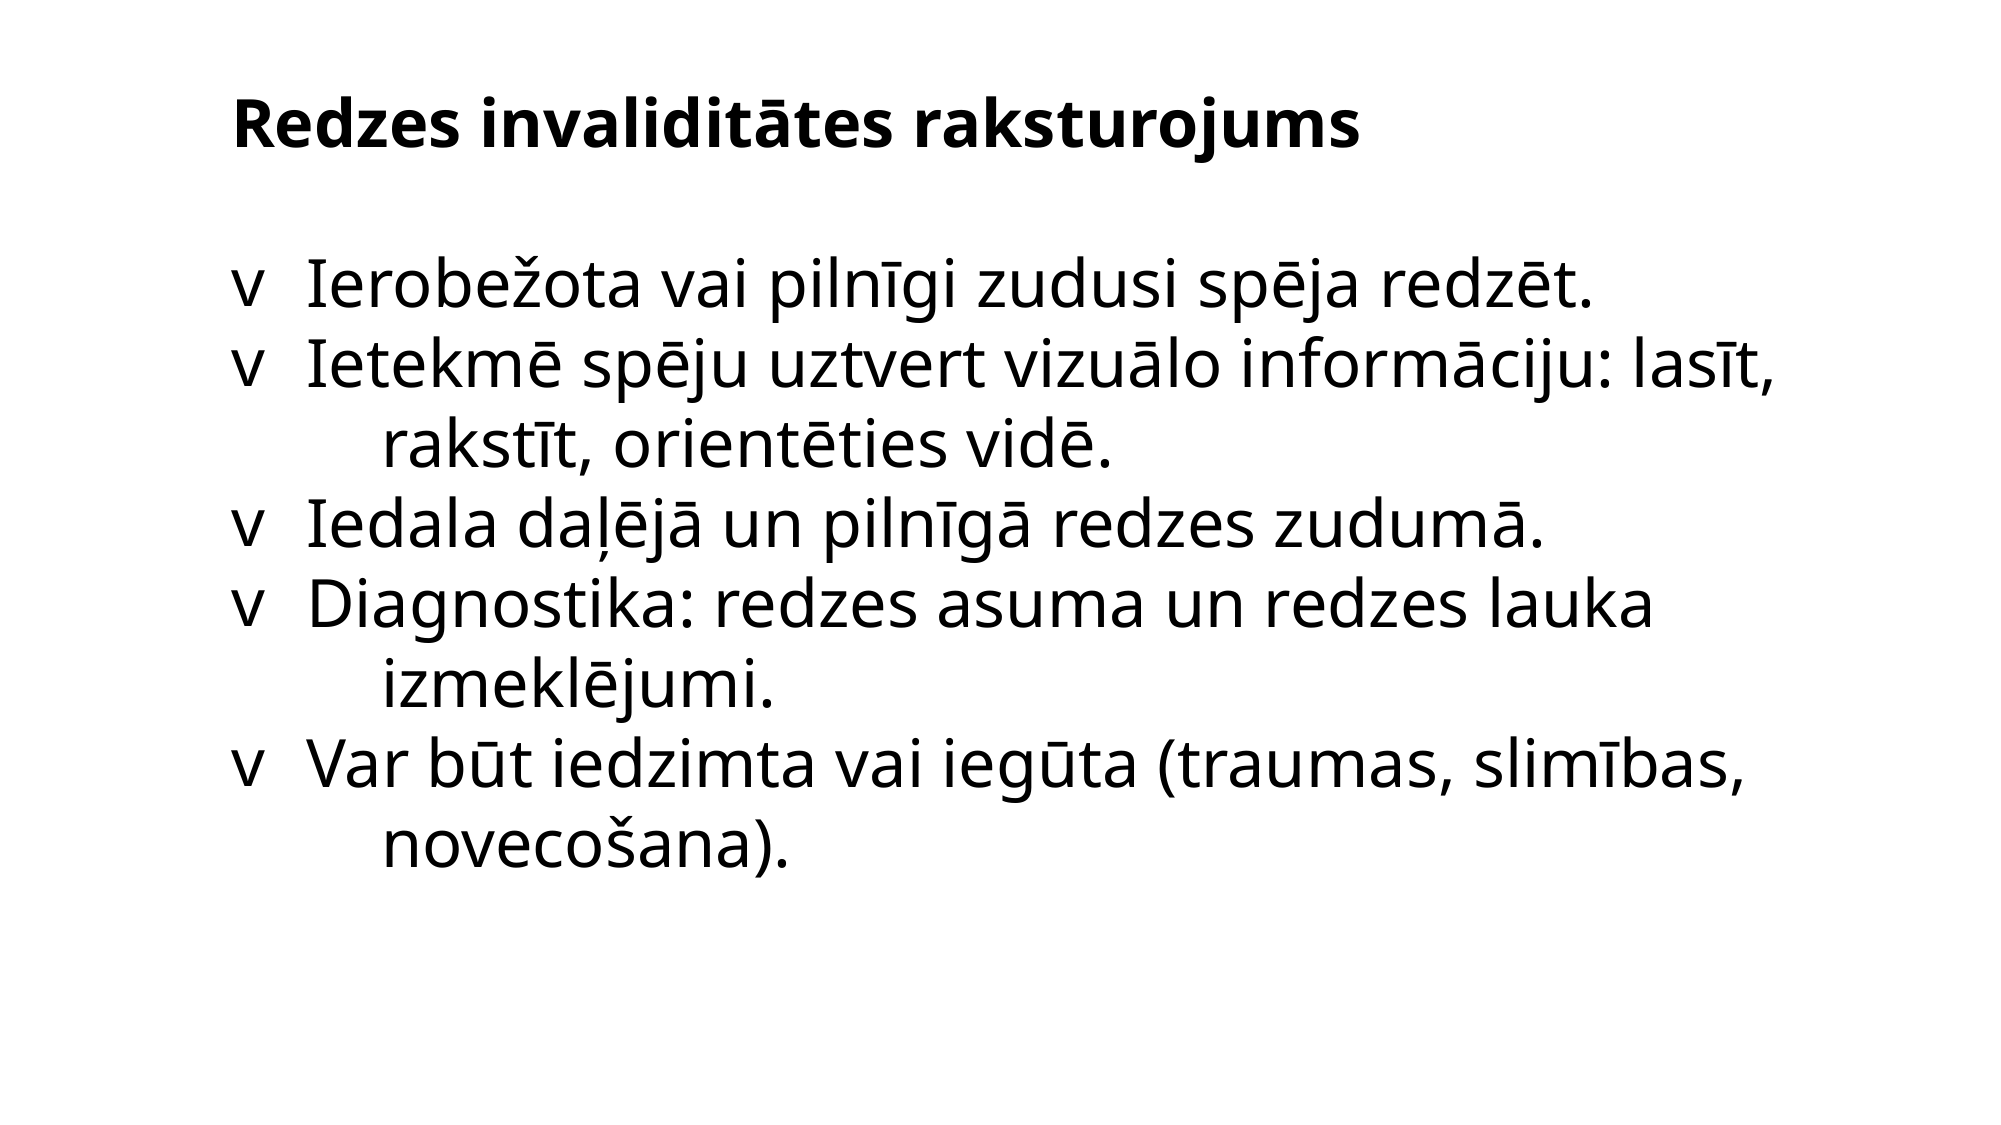

Redzes invaliditātes raksturojums
Ierobežota vai pilnīgi zudusi spēja redzēt.
Ietekmē spēju uztvert vizuālo informāciju: lasīt, rakstīt, orientēties vidē.
Iedala daļējā un pilnīgā redzes zudumā.
Diagnostika: redzes asuma un redzes lauka izmeklējumi.
Var būt iedzimta vai iegūta (traumas, slimības, novecošana).